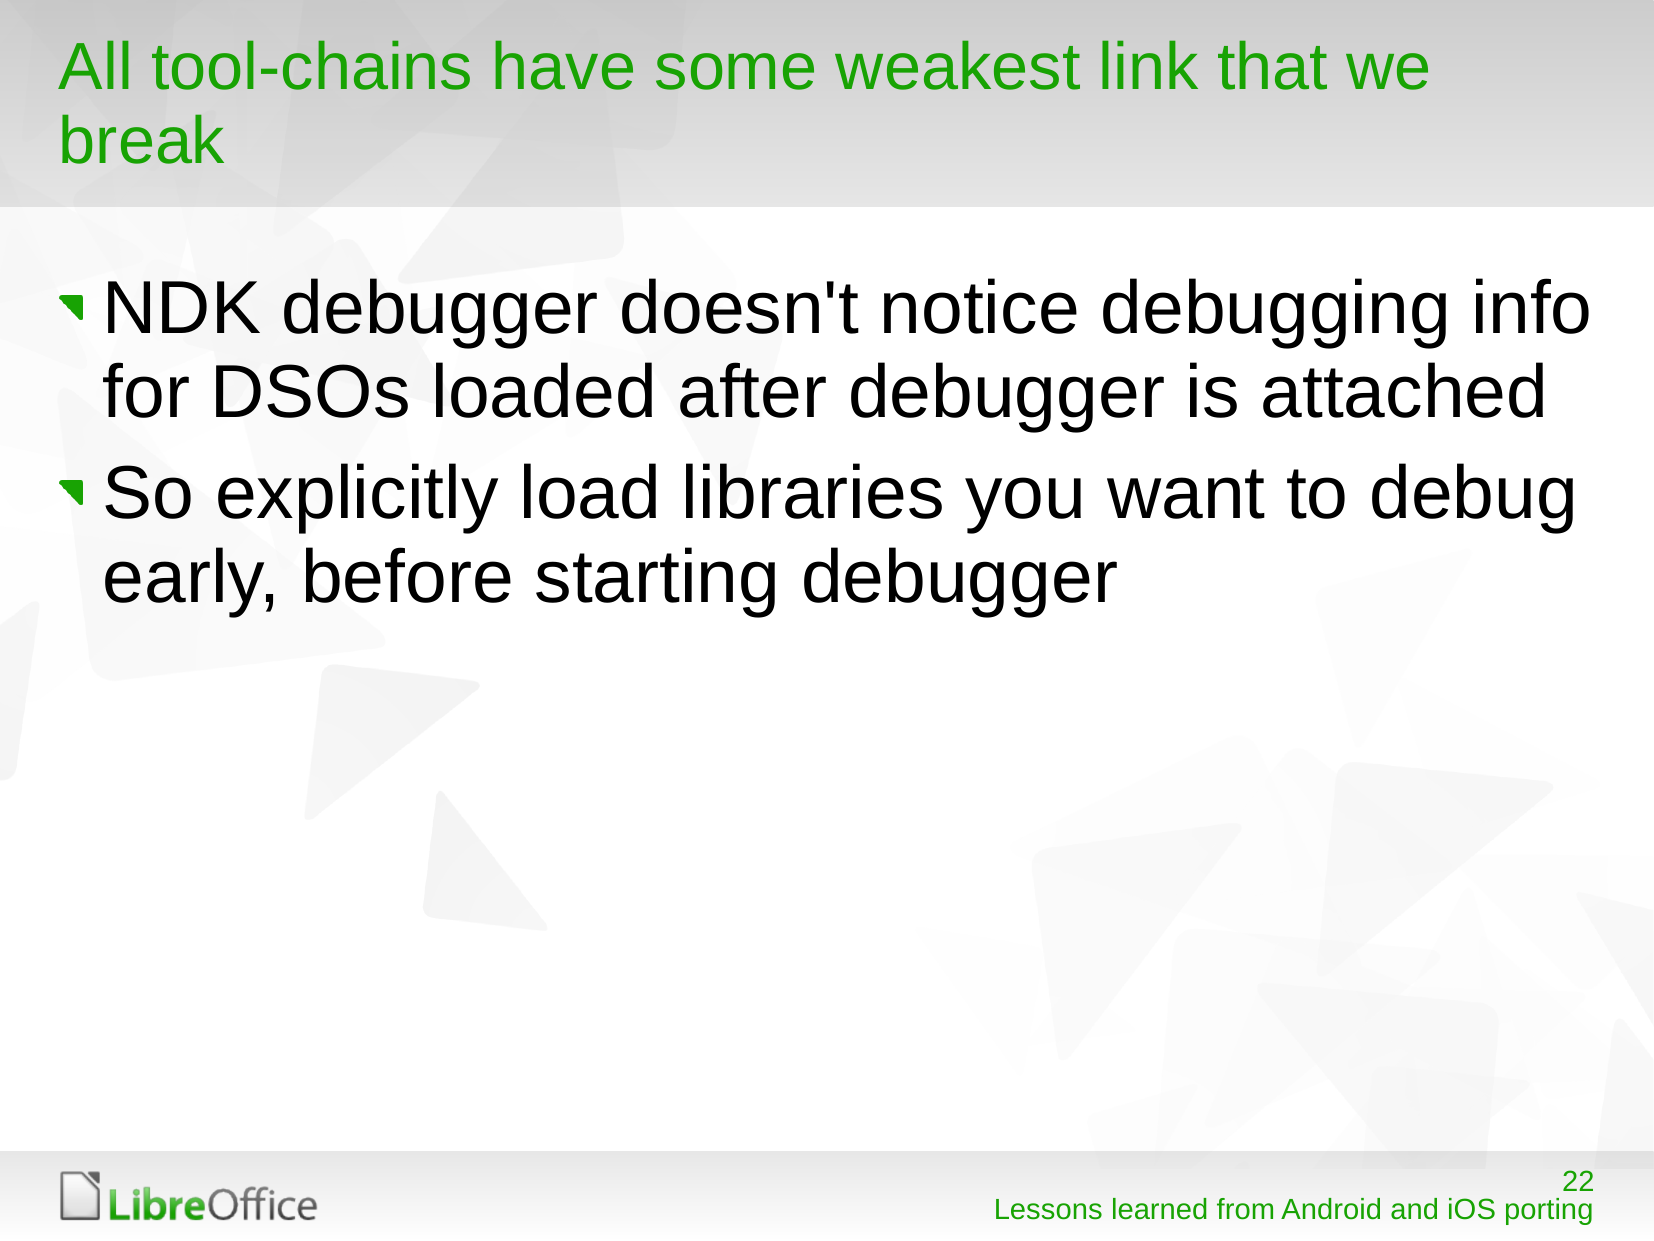

# All tool-chains have some weakest link that we break
NDK debugger doesn't notice debugging info for DSOs loaded after debugger is attached
So explicitly load libraries you want to debug early, before starting debugger
22
Lessons learned from Android and iOS porting